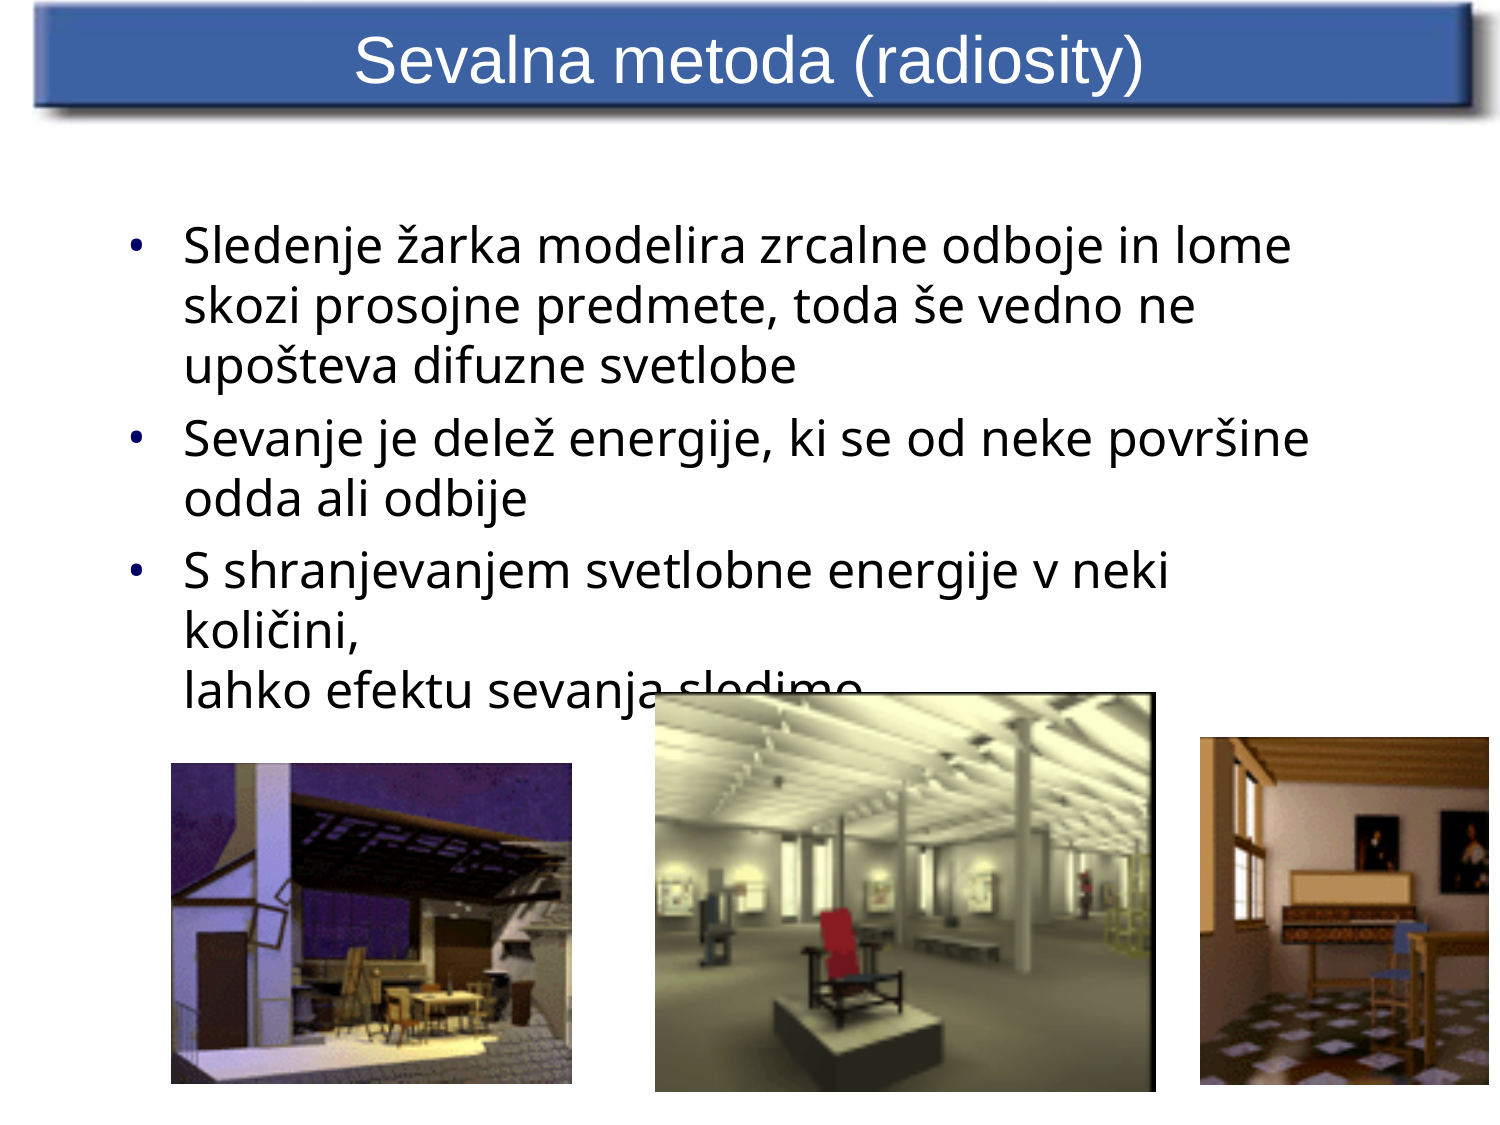

# Sevalna metoda (radiosity)
Sledenje žarka modelira zrcalne odboje in lome skozi prosojne predmete, toda še vedno ne upošteva difuzne svetlobe
Sevanje je delež energije, ki se od neke površine odda ali odbije
S shranjevanjem svetlobne energije v neki količini,
lahko efektu sevanja sledimo